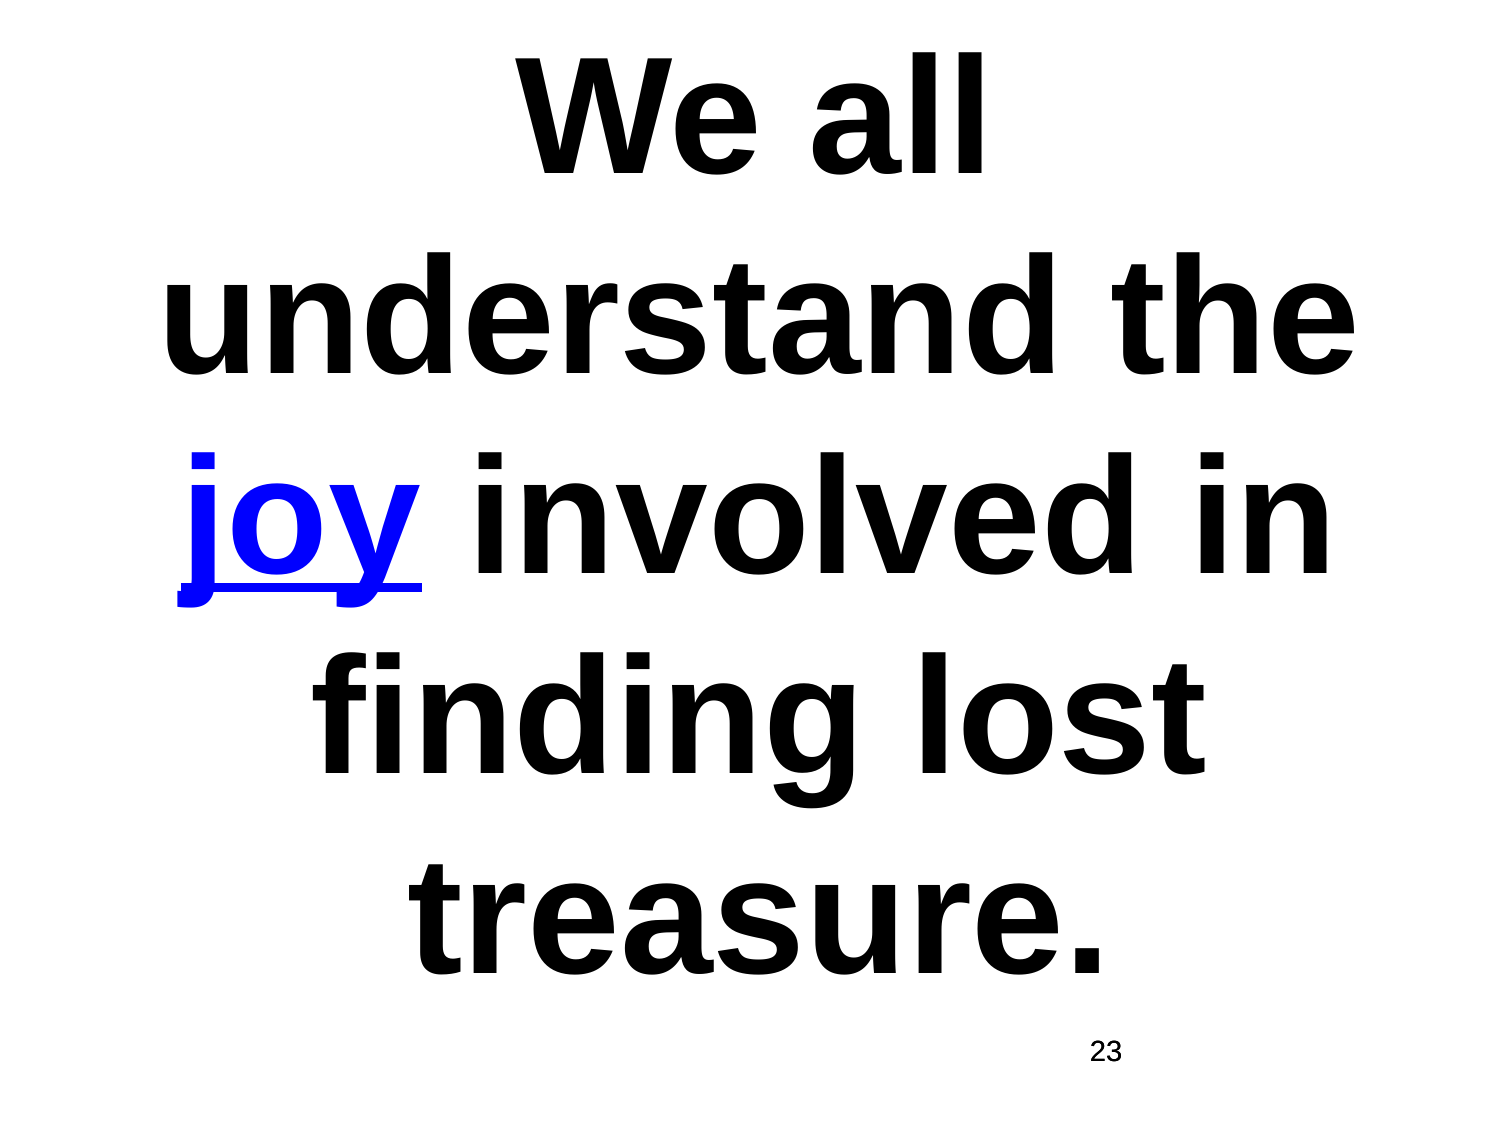

We all understand the joy involved in finding lost treasure.
23